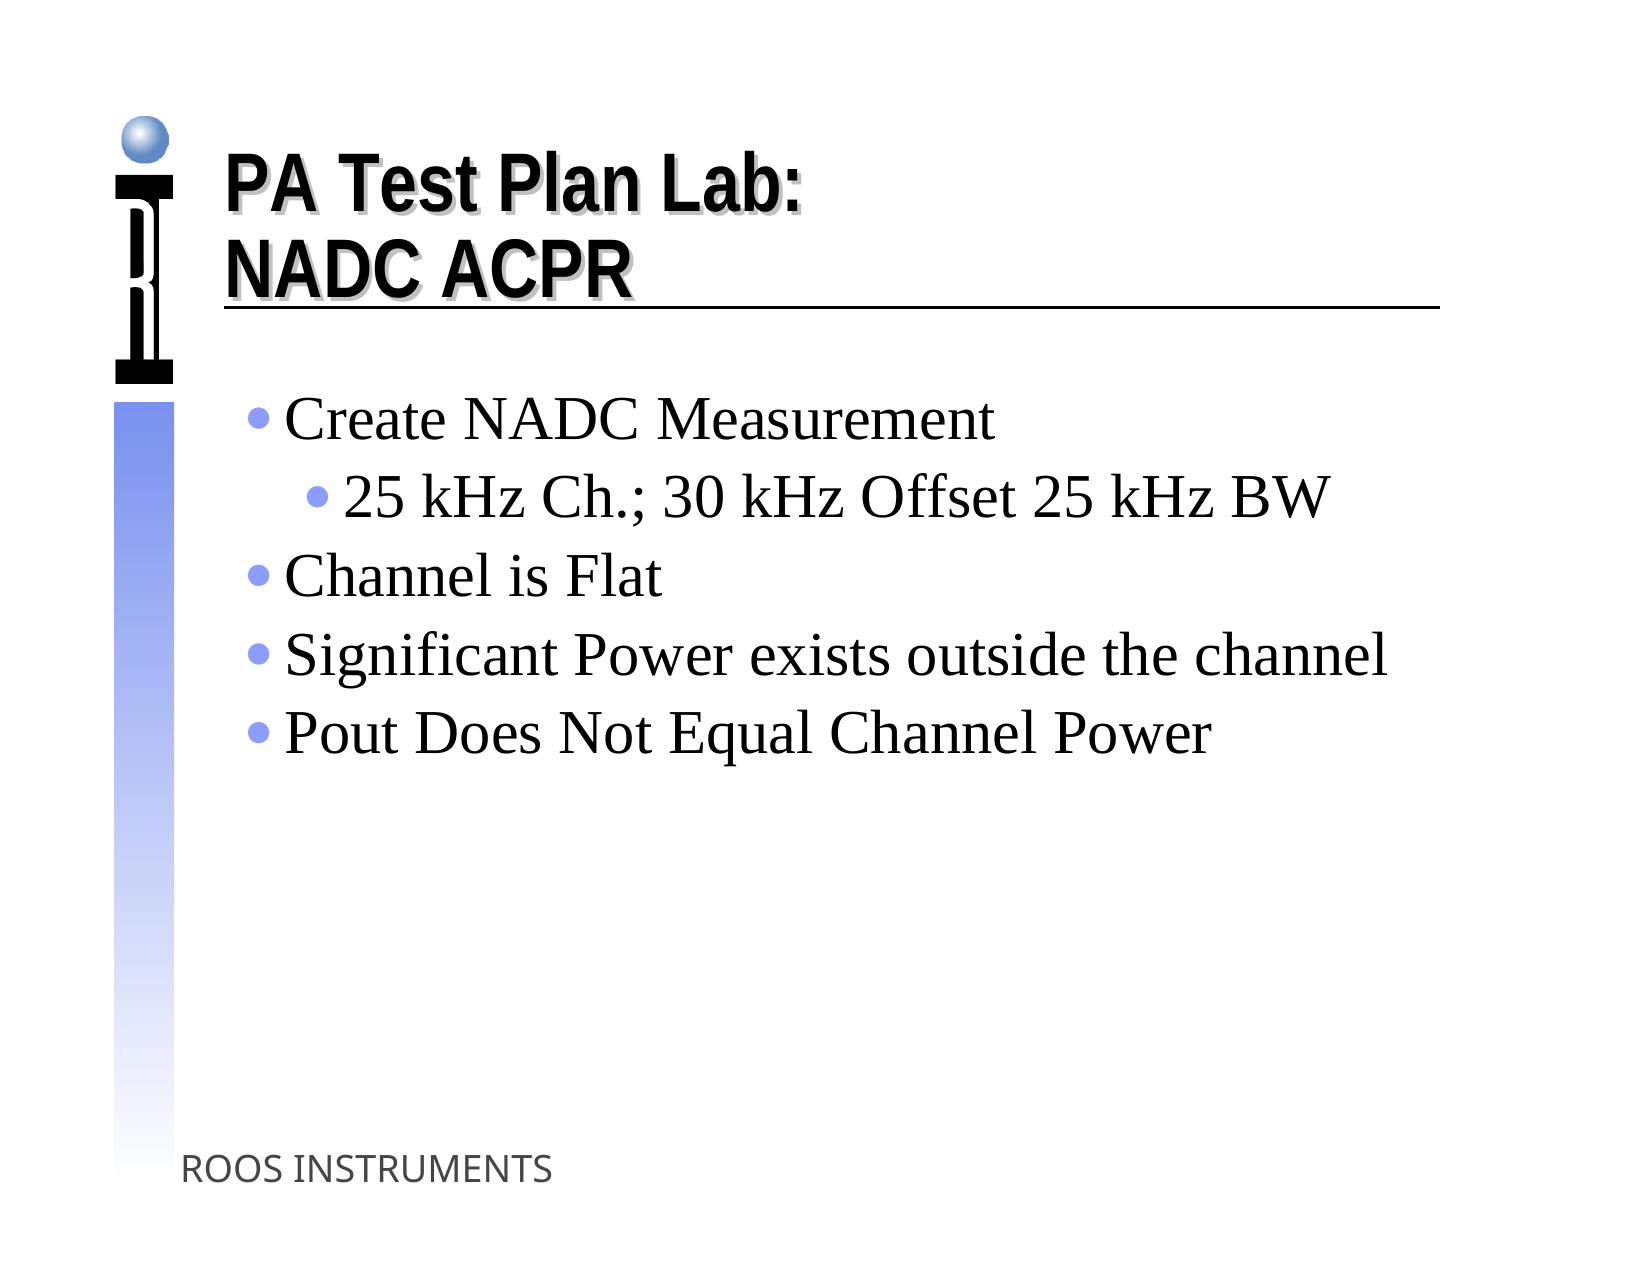

PA Test Plan Lab:
NADC ACPR
Create NADC Measurement
25 kHz Ch.; 30 kHz Offset 25 kHz BW
Channel is Flat
Significant Power exists outside the channel
Pout Does Not Equal Channel Power